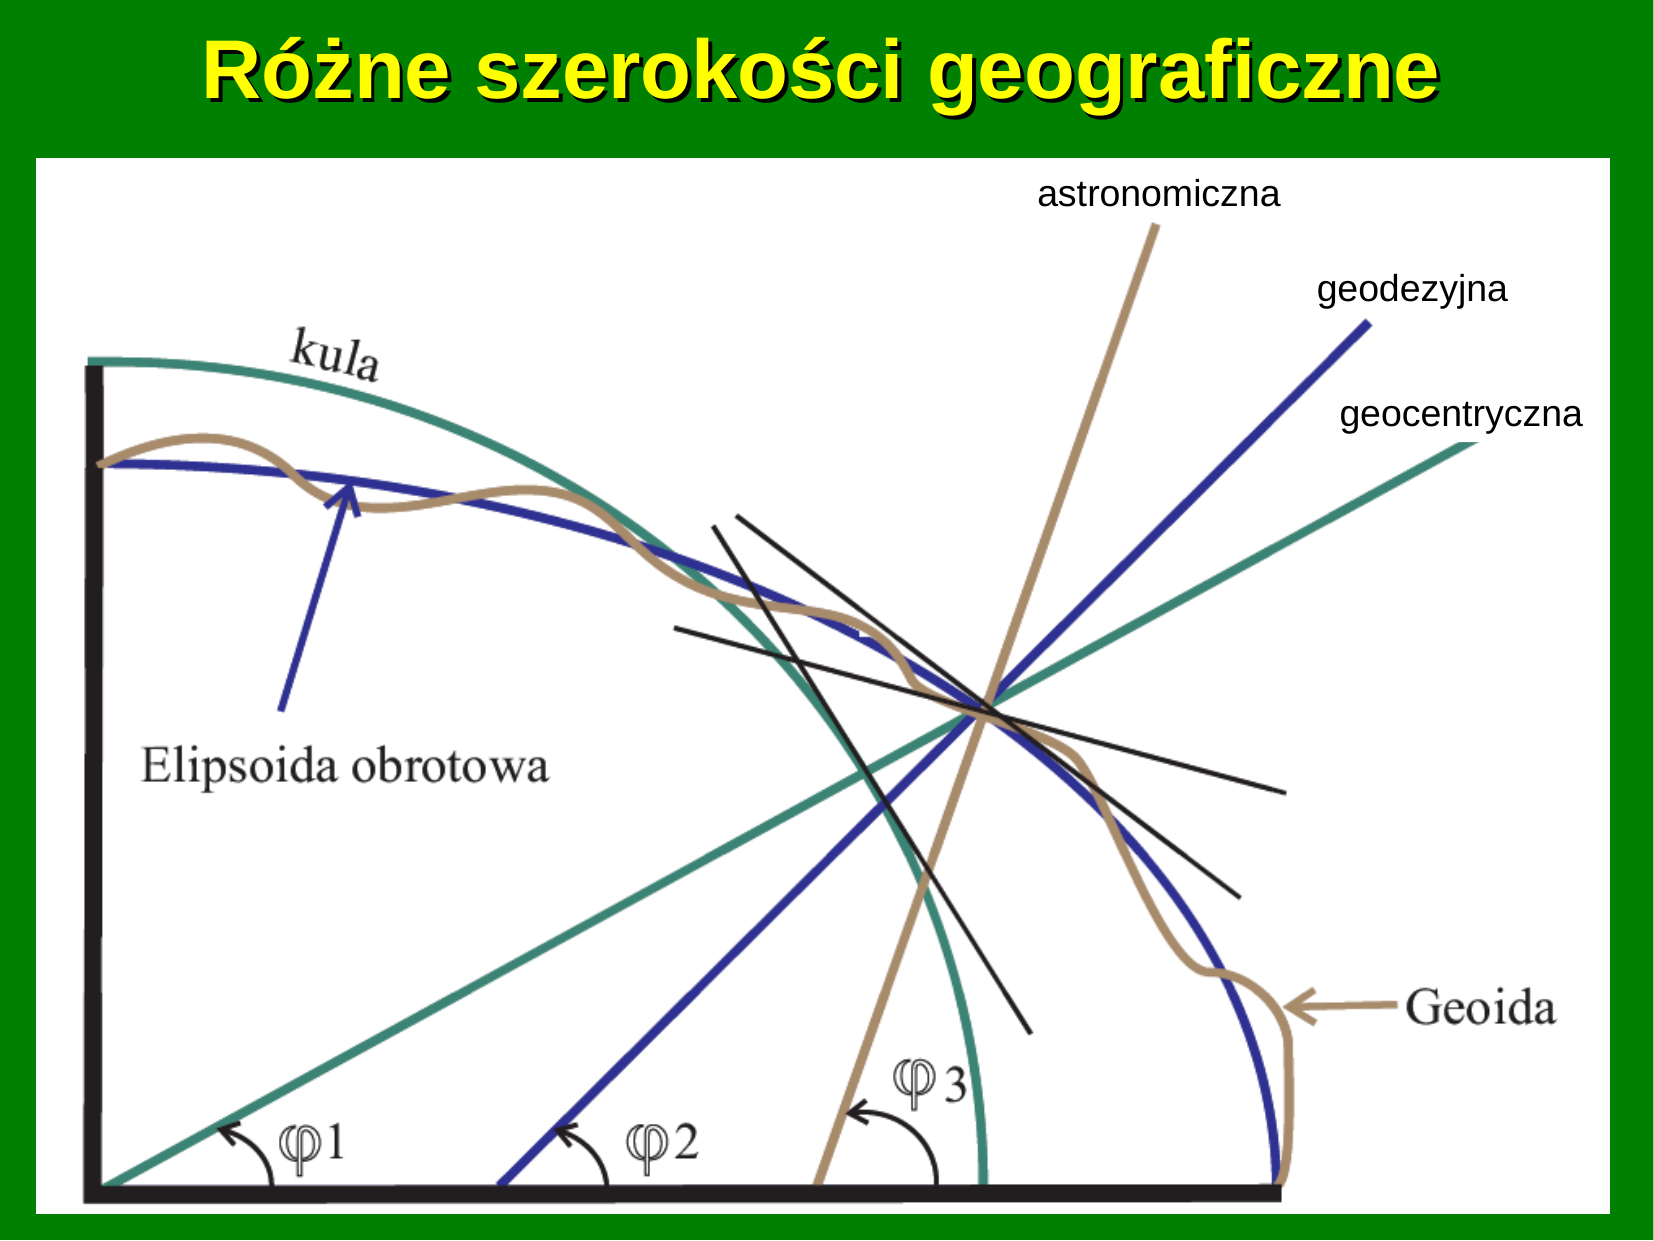

# Różne szerokości geograficzne
astronomiczna
geodezyjna
geocentryczna